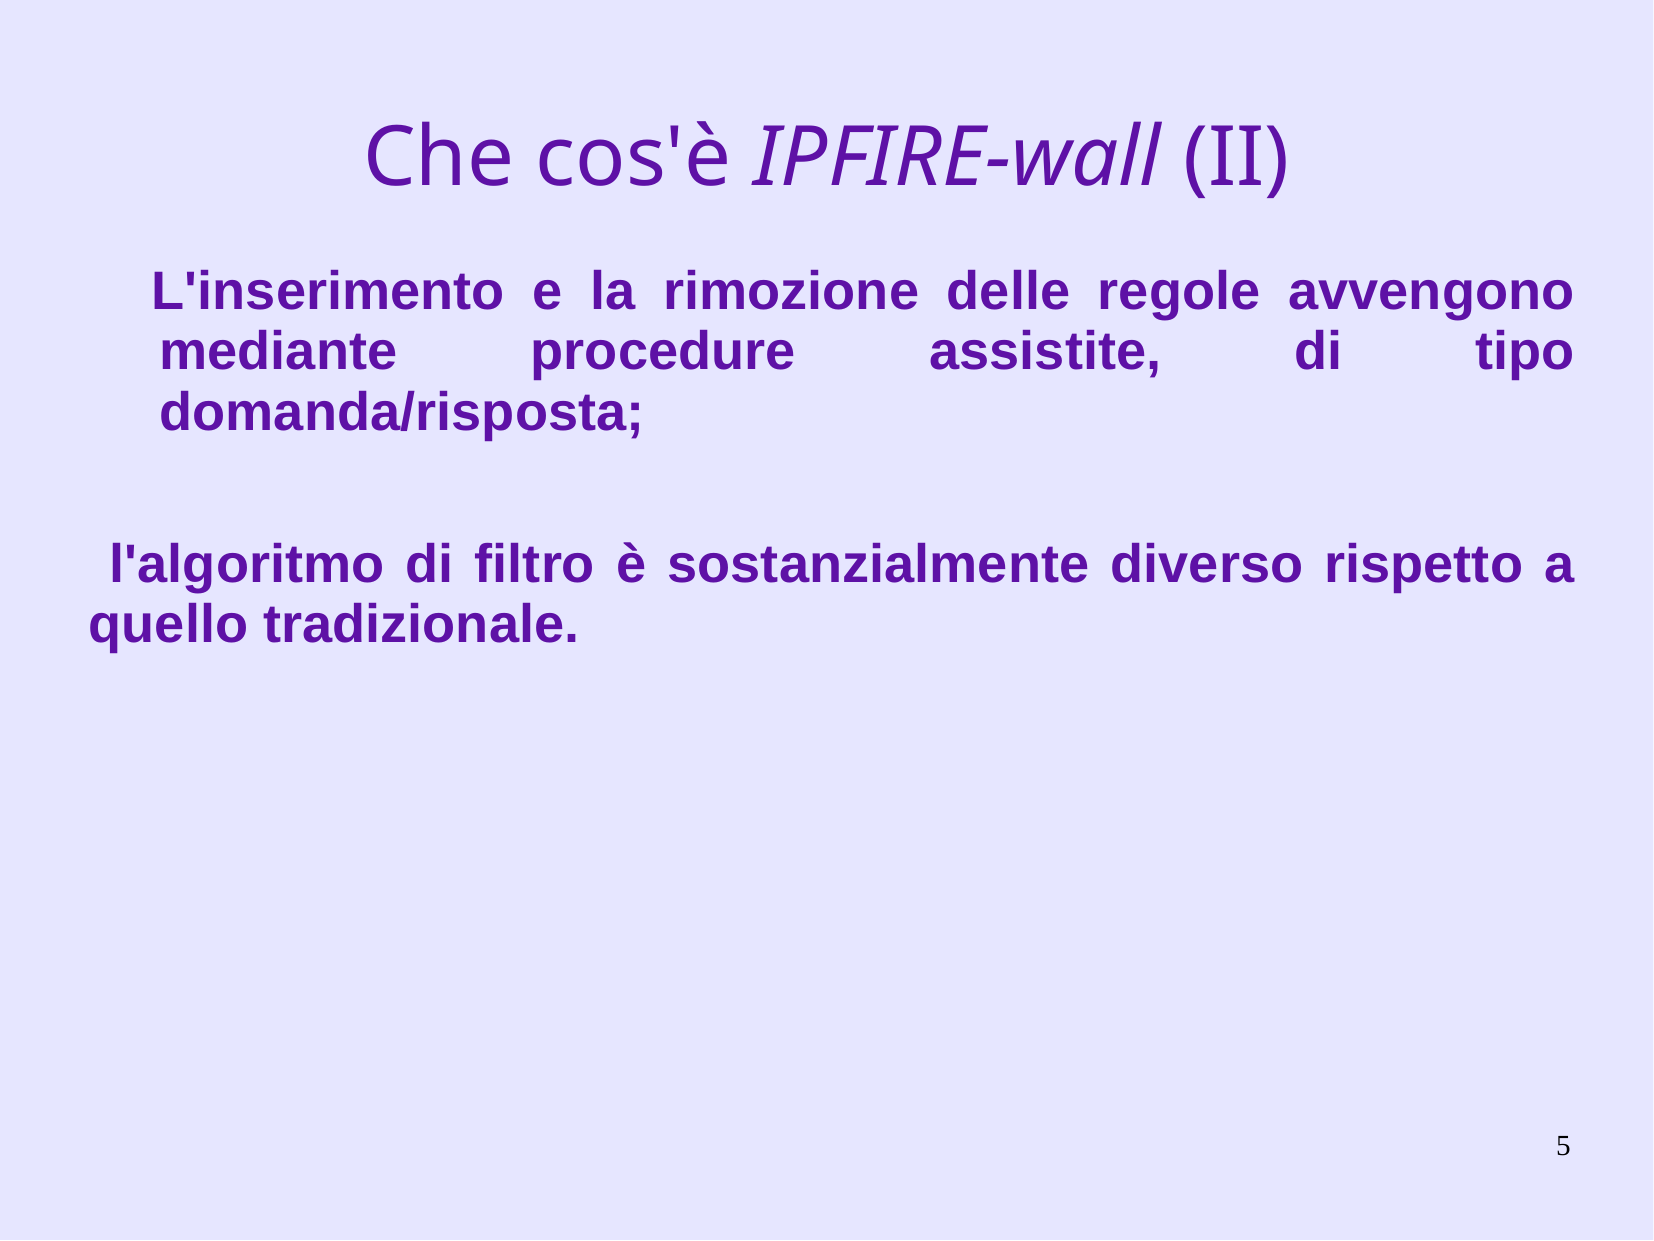

# Che cos'è IPFIRE-wall (II)
 L'inserimento e la rimozione delle regole avvengono mediante procedure assistite, di tipo domanda/risposta;
 l'algoritmo di filtro è sostanzialmente diverso rispetto a quello tradizionale.
5